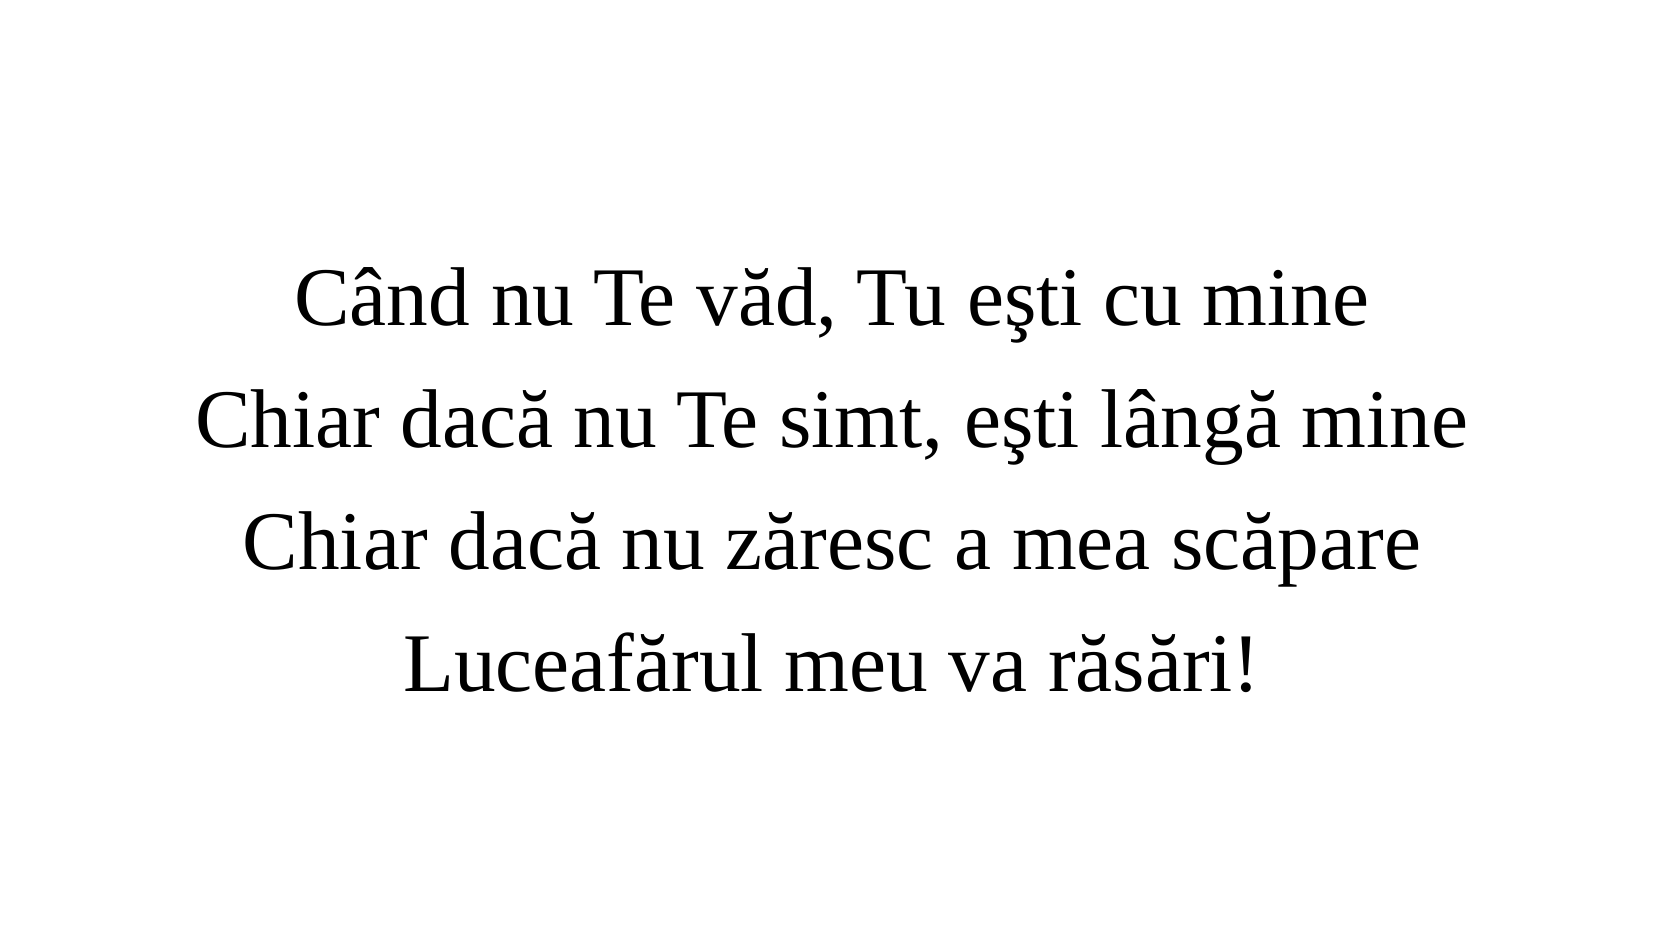

# Când nu Te văd, Tu eşti cu mine
Chiar dacă nu Te simt, eşti lângă mine
Chiar dacă nu zăresc a mea scăpare
Luceafărul meu va răsări!